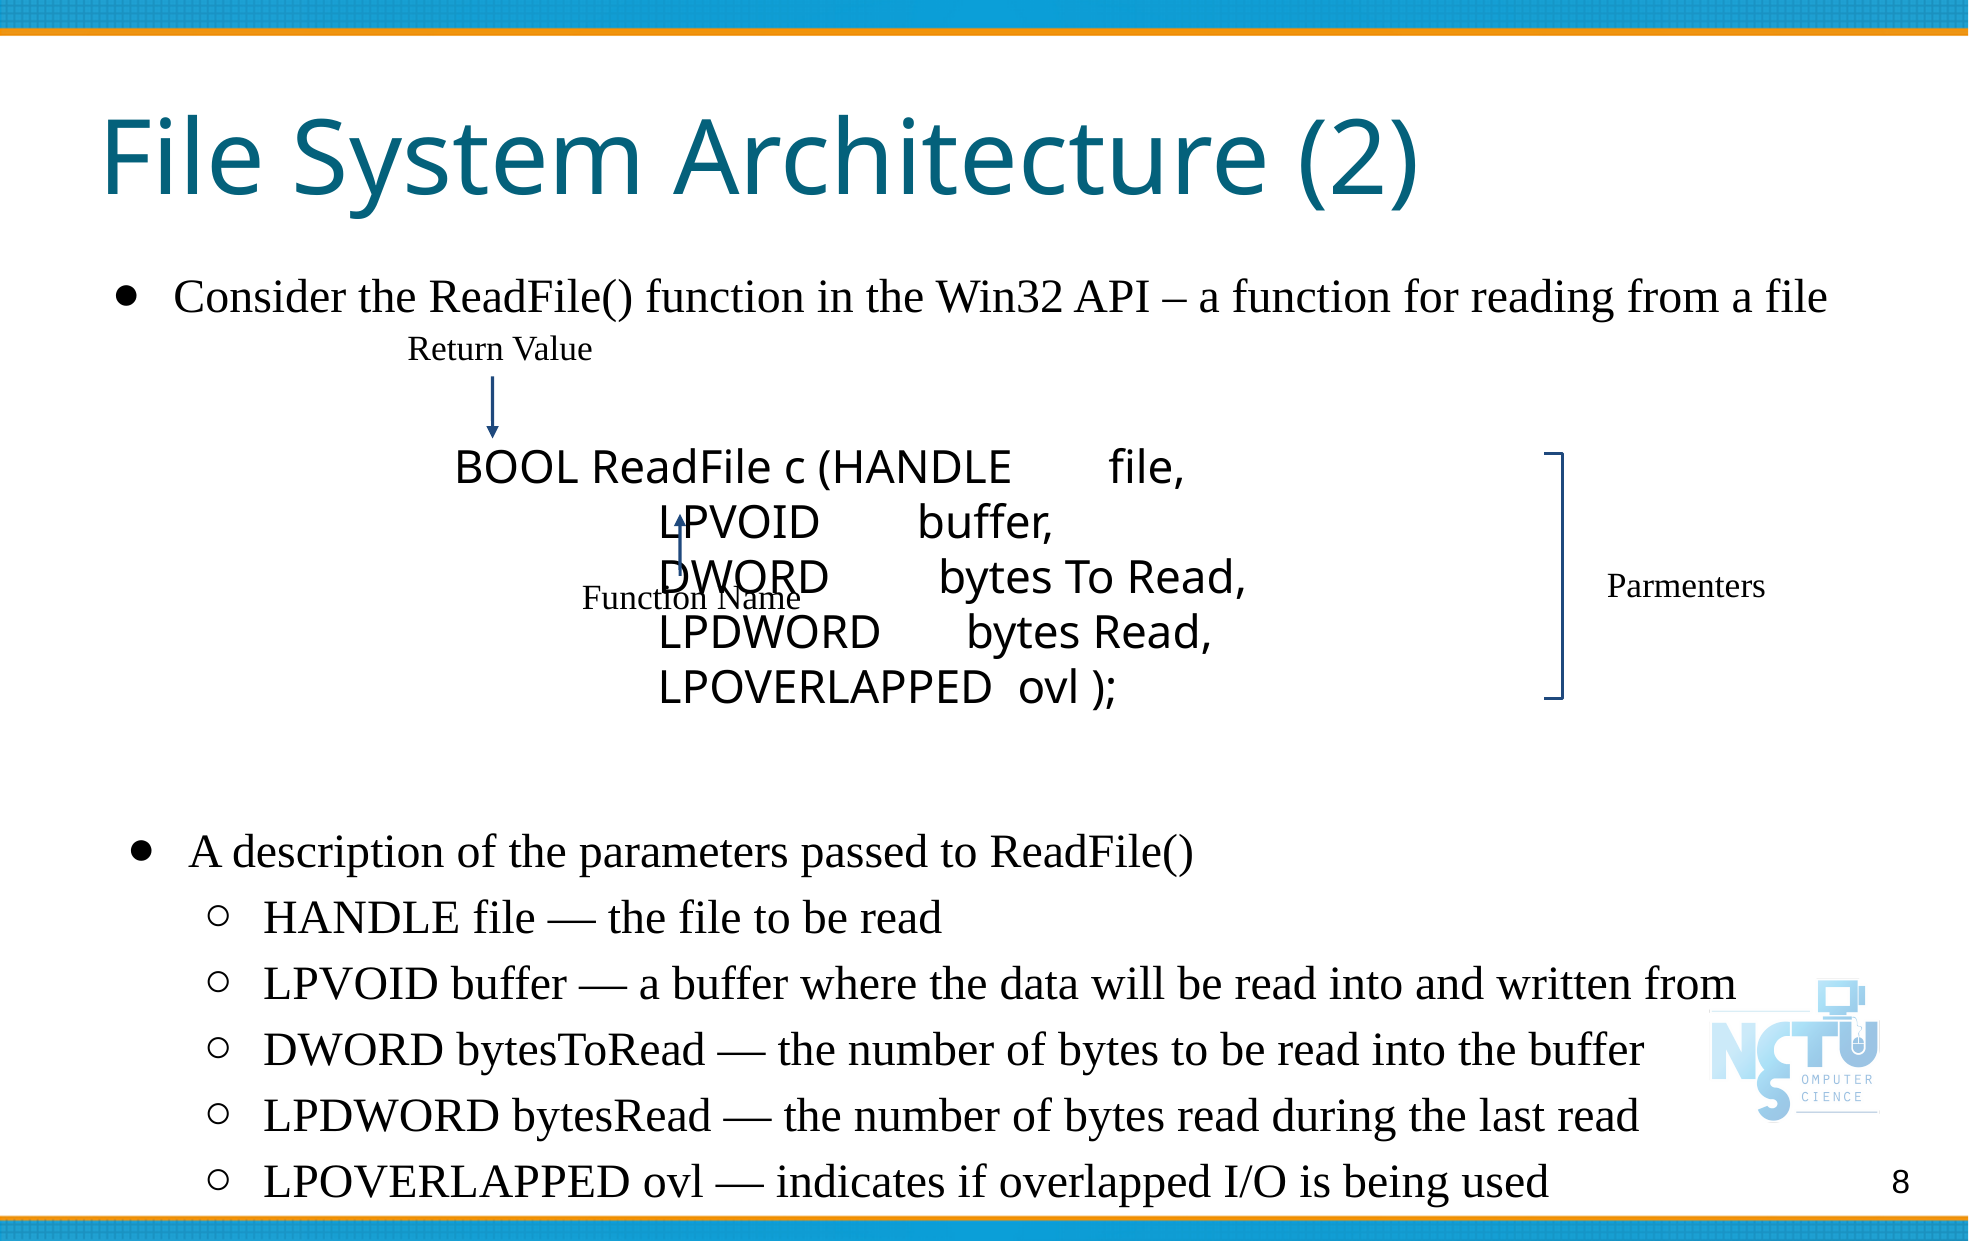

# File System Architecture (2)
Consider the ReadFile() function in the Win32 API – a function for reading from a file
Return Value
BOOL ReadFile c (HANDLE file,
 LPVOID buffer,
 DWORD bytes To Read,
 LPDWORD bytes Read,
 LPOVERLAPPED ovl );
Parmenters
Function Name
A description of the parameters passed to ReadFile()
HANDLE file — the file to be read
LPVOID buffer — a buffer where the data will be read into and written from
DWORD bytesToRead — the number of bytes to be read into the buffer
LPDWORD bytesRead — the number of bytes read during the last read
LPOVERLAPPED ovl — indicates if overlapped I/O is being used